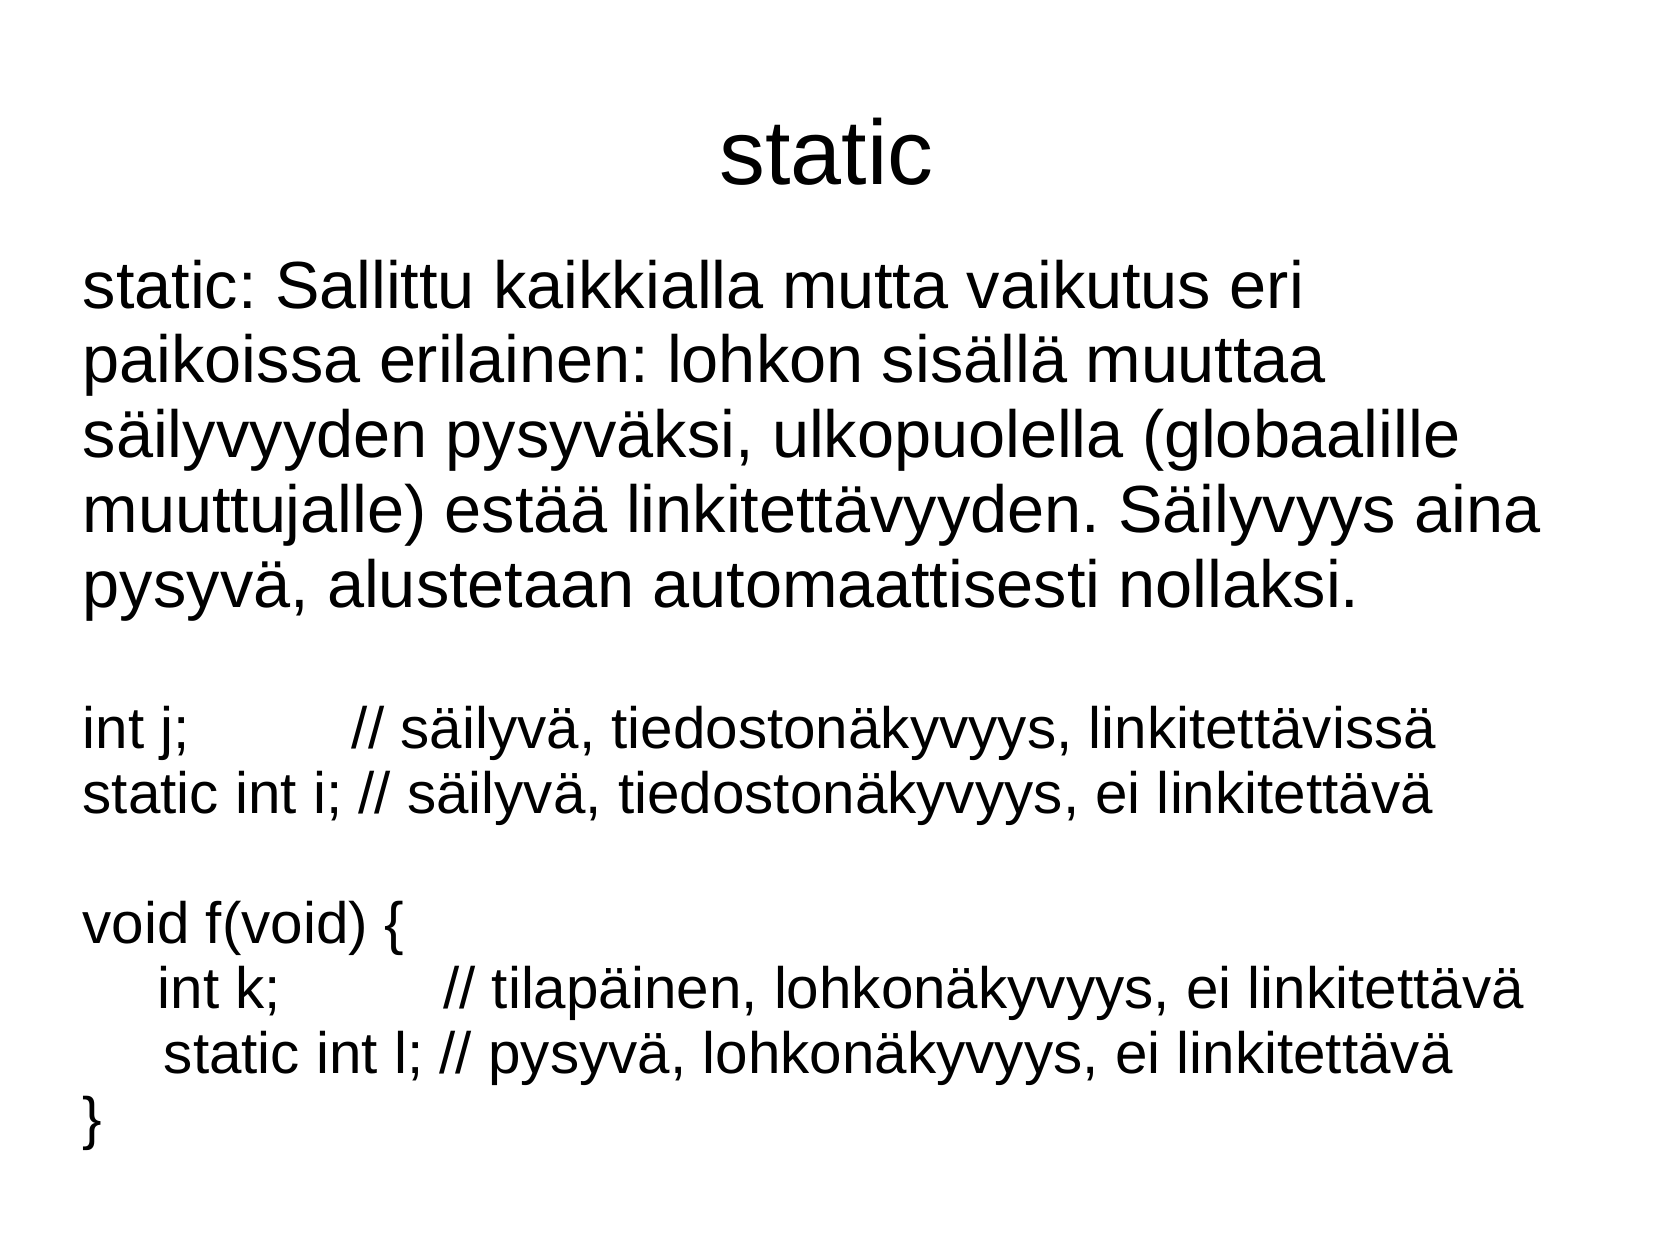

static
# static: Sallittu kaikkialla mutta vaikutus eri paikoissa erilainen: lohkon sisällä muuttaa säilyvyyden pysyväksi, ulkopuolella (globaalille muuttujalle) estää linkitettävyyden. Säilyvyys aina pysyvä, alustetaan automaattisesti nollaksi.
int j; // säilyvä, tiedostonäkyvyys, linkitettävissä
static int i; // säilyvä, tiedostonäkyvyys, ei linkitettävä
void f(void) {
	int k; // tilapäinen, lohkonäkyvyys, ei linkitettävä
 static int l; // pysyvä, lohkonäkyvyys, ei linkitettävä
}